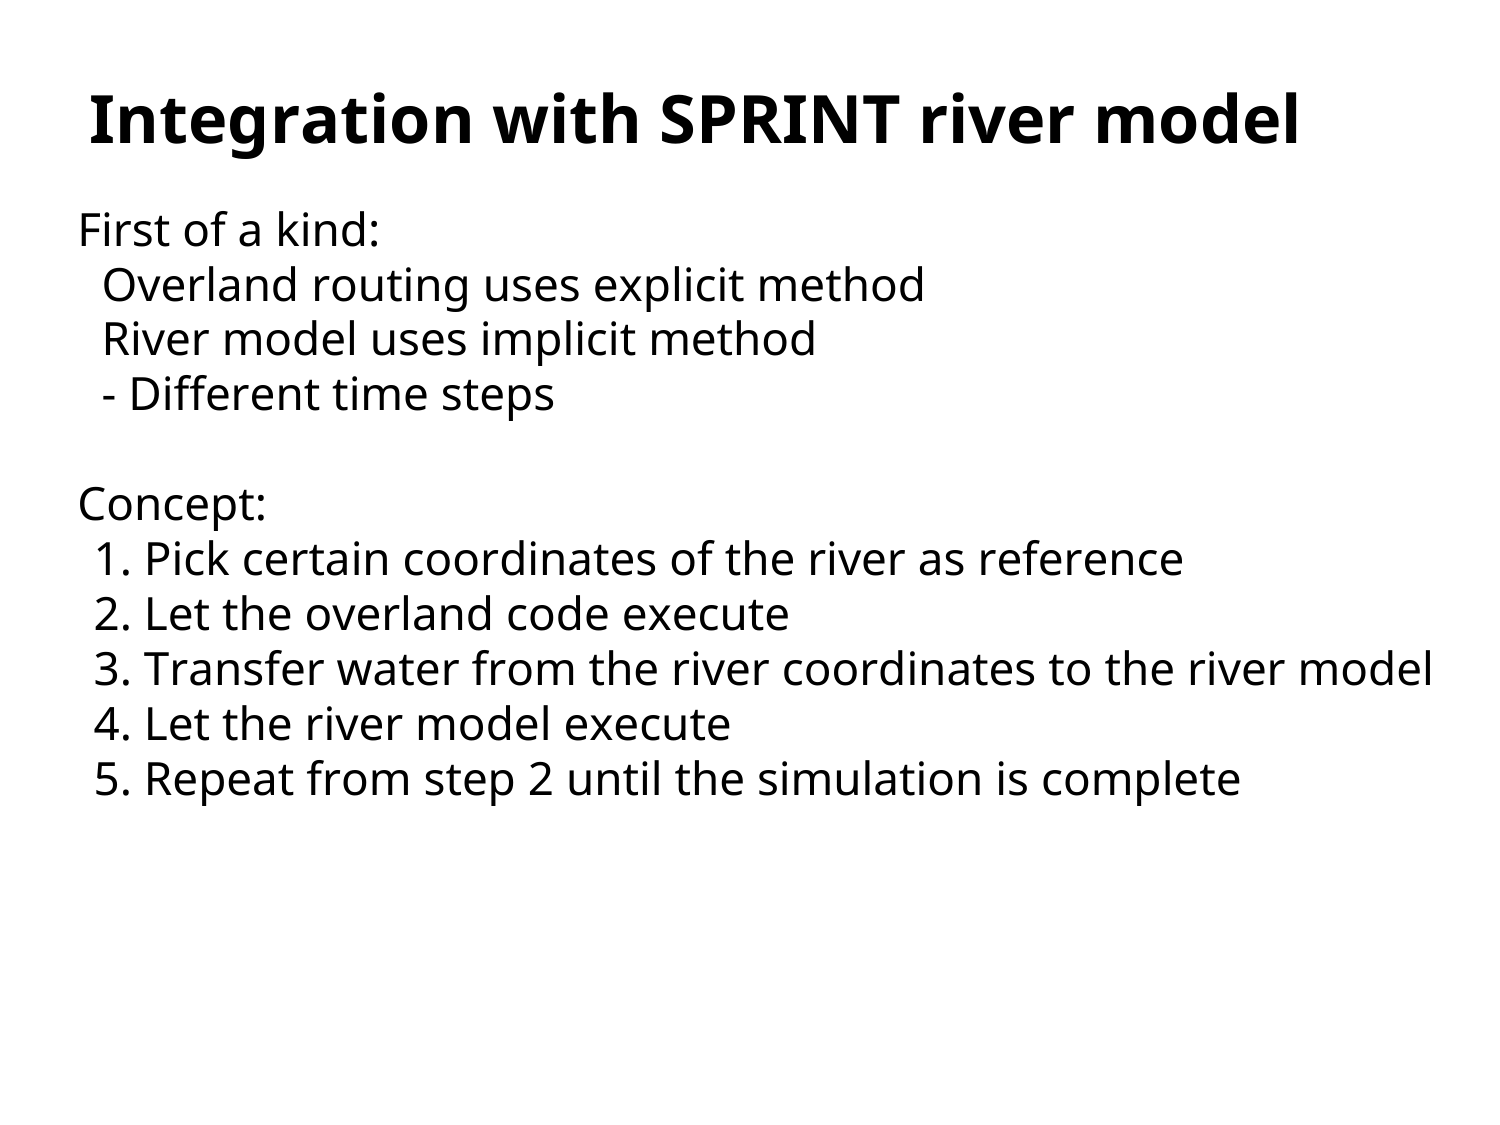

Integration with SPRINT river model
First of a kind:
 Overland routing uses explicit method
 River model uses implicit method
 - Different time steps
Concept:
1. Pick certain coordinates of the river as reference
2. Let the overland code execute
3. Transfer water from the river coordinates to the river model
4. Let the river model execute
5. Repeat from step 2 until the simulation is complete